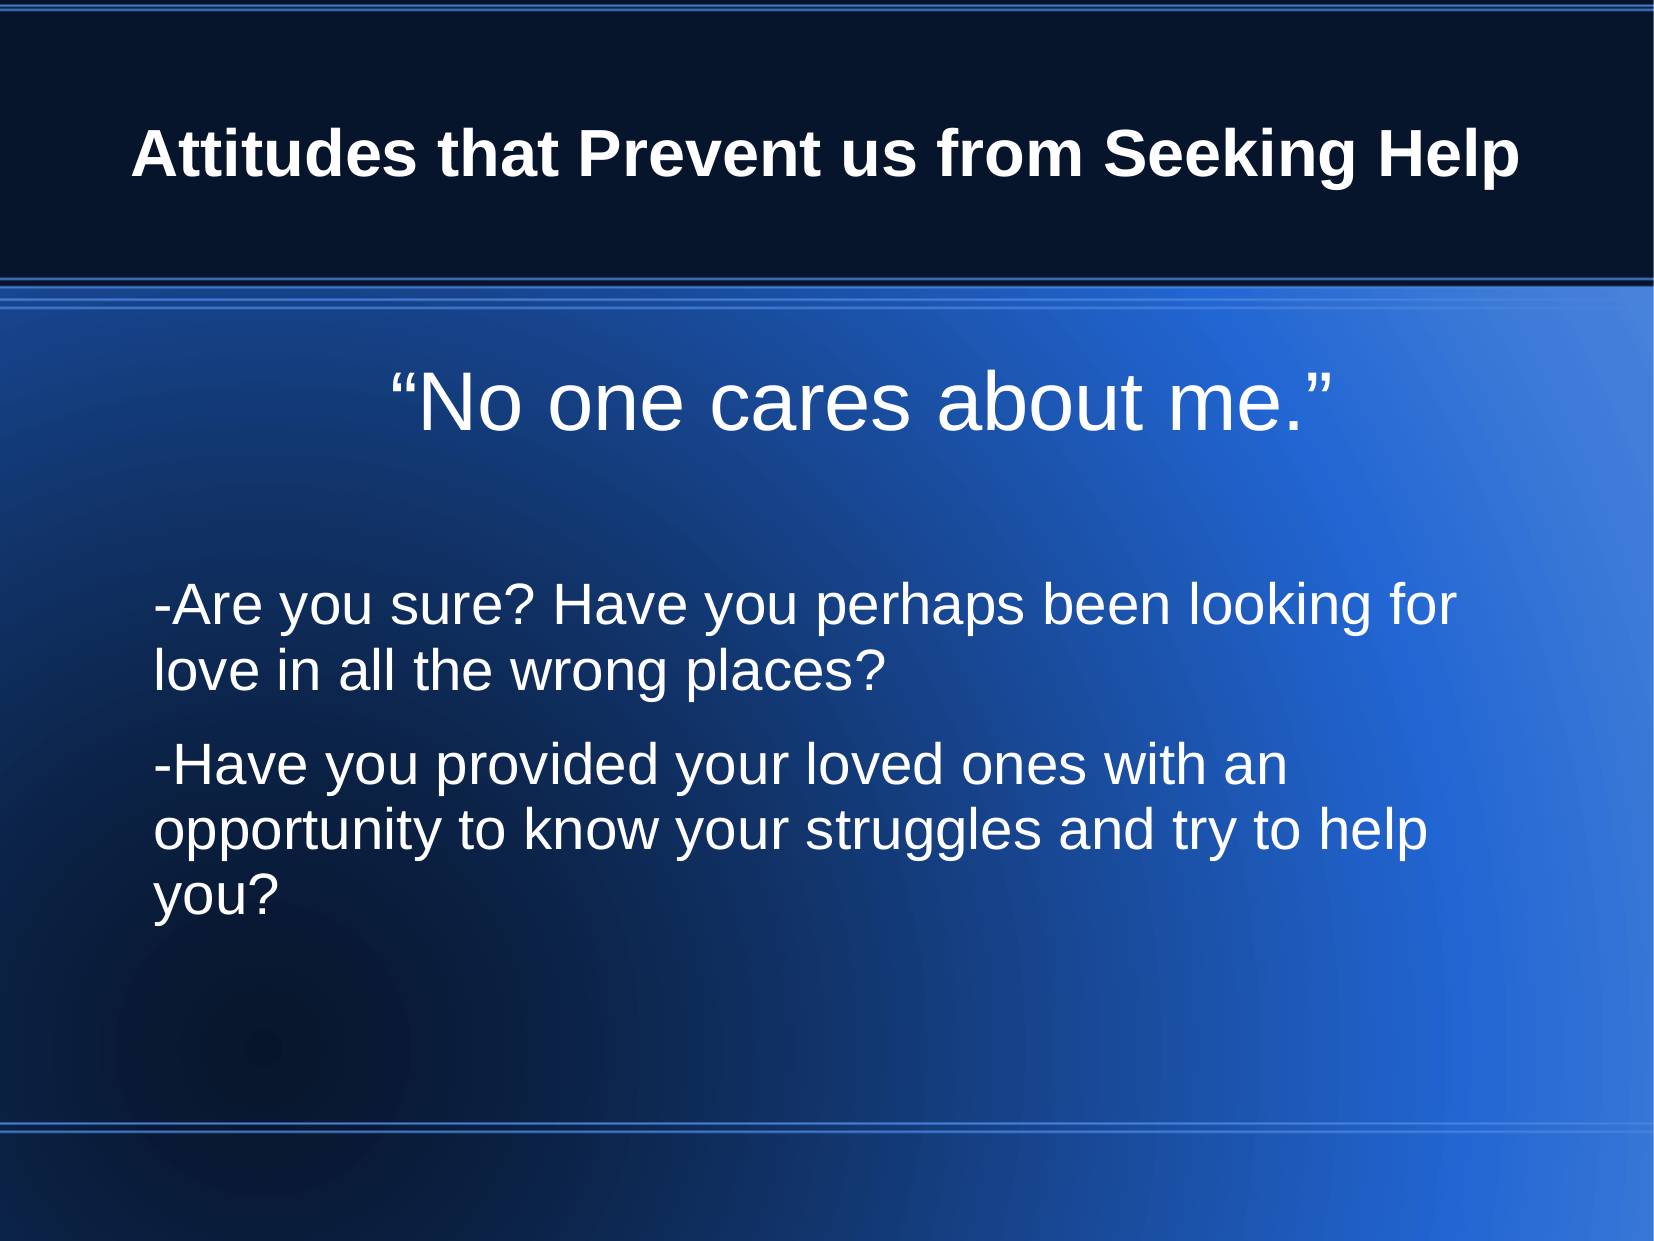

# Attitudes that Prevent us from Seeking Help
“No one cares about me.”
-Are you sure? Have you perhaps been looking for love in all the wrong places?
-Have you provided your loved ones with an opportunity to know your struggles and try to help you?